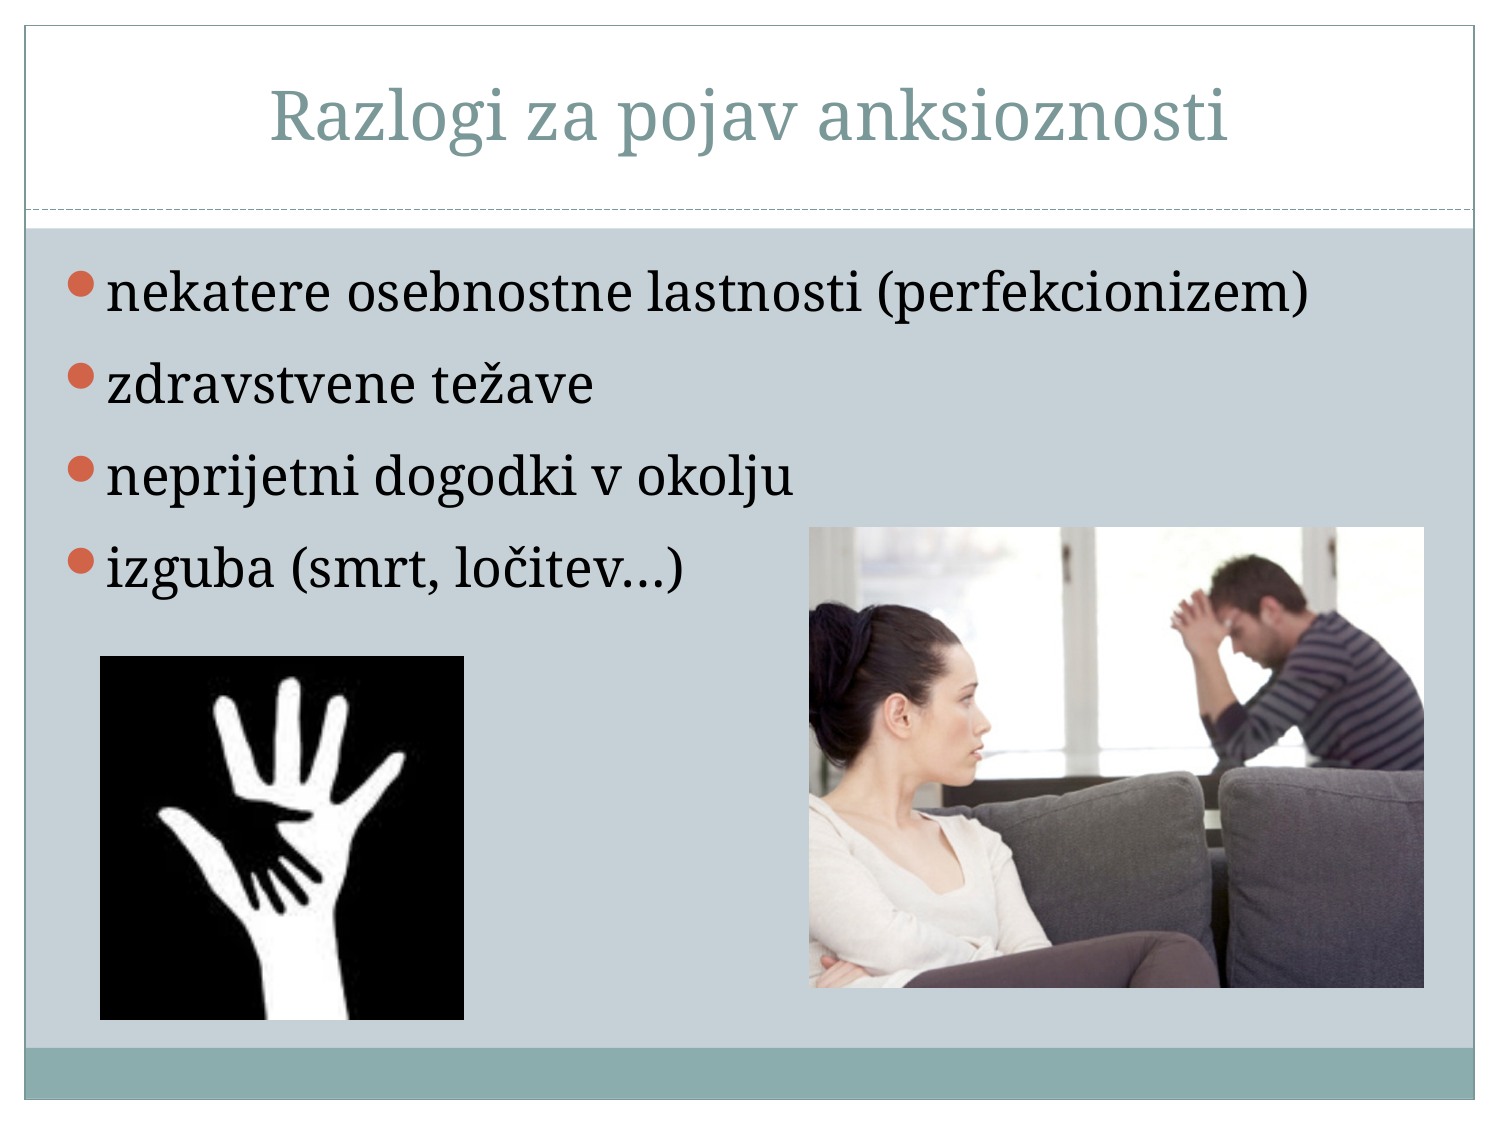

# Razlogi za pojav anksioznosti
nekatere osebnostne lastnosti (perfekcionizem)
zdravstvene težave
neprijetni dogodki v okolju
izguba (smrt, ločitev…)